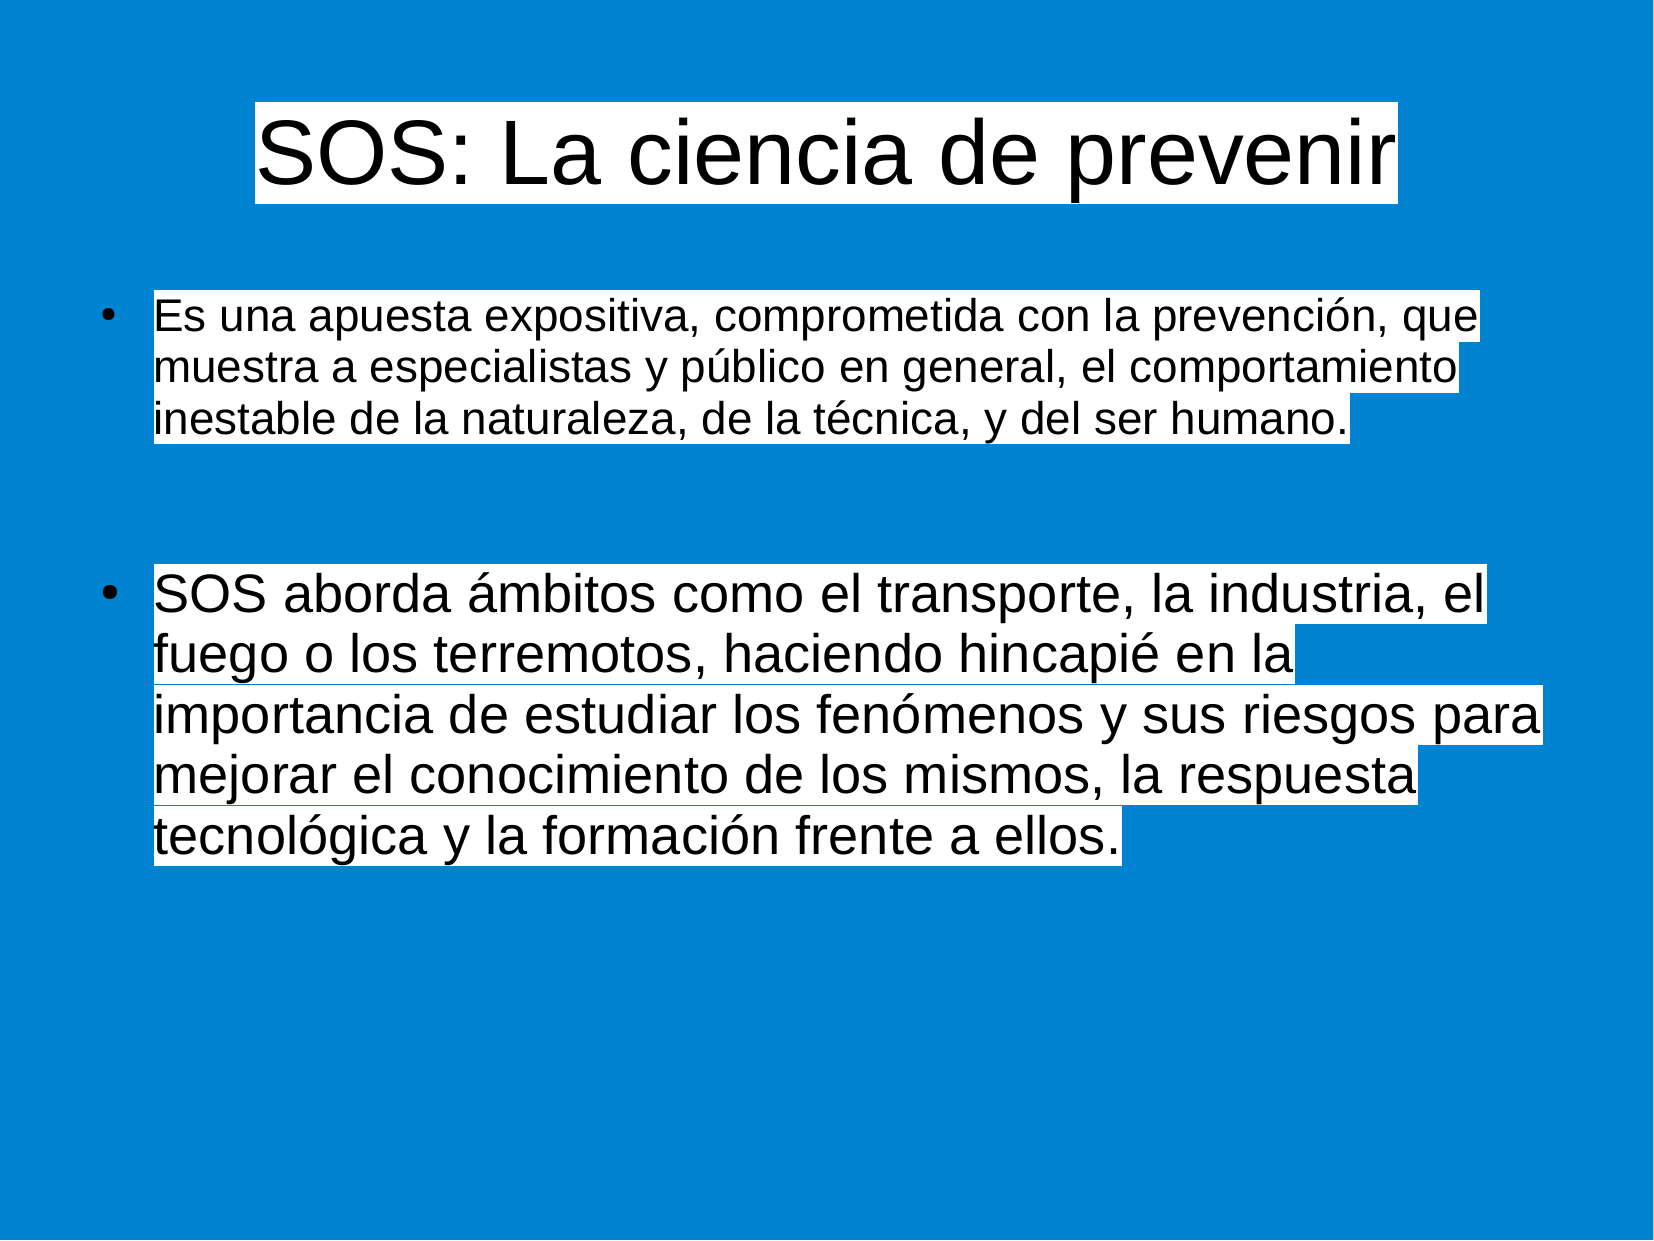

# SOS: La ciencia de prevenir
Es una apuesta expositiva, comprometida con la prevención, que muestra a especialistas y público en general, el comportamiento inestable de la naturaleza, de la técnica, y del ser humano.
SOS aborda ámbitos como el transporte, la industria, el fuego o los terremotos, haciendo hincapié en la importancia de estudiar los fenómenos y sus riesgos para mejorar el conocimiento de los mismos, la respuesta tecnológica y la formación frente a ellos.